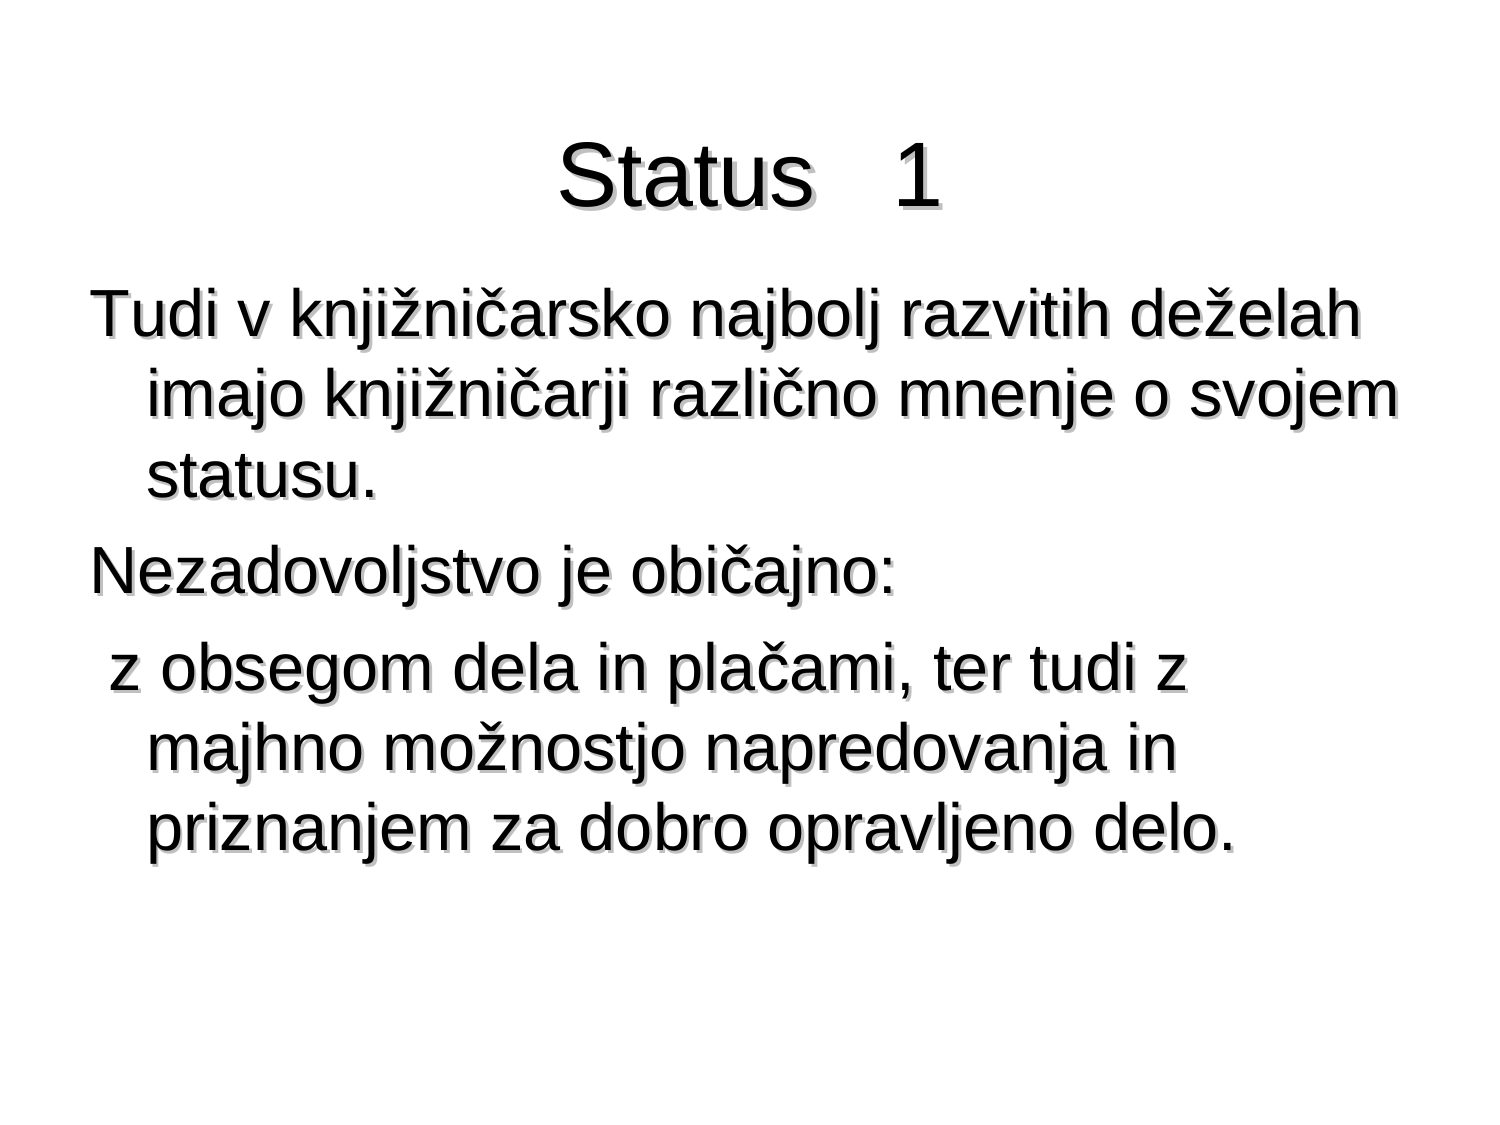

# Status 1
Tudi v knjižničarsko najbolj razvitih deželah imajo knjižničarji različno mnenje o svojem statusu.
Nezadovoljstvo je običajno:
 z obsegom dela in plačami, ter tudi z majhno možnostjo napredovanja in priznanjem za dobro opravljeno delo.
6
Oddelek za bibliotekarstvo, informacijsko znanost in knjigarstvo, Filozofska fakulteta